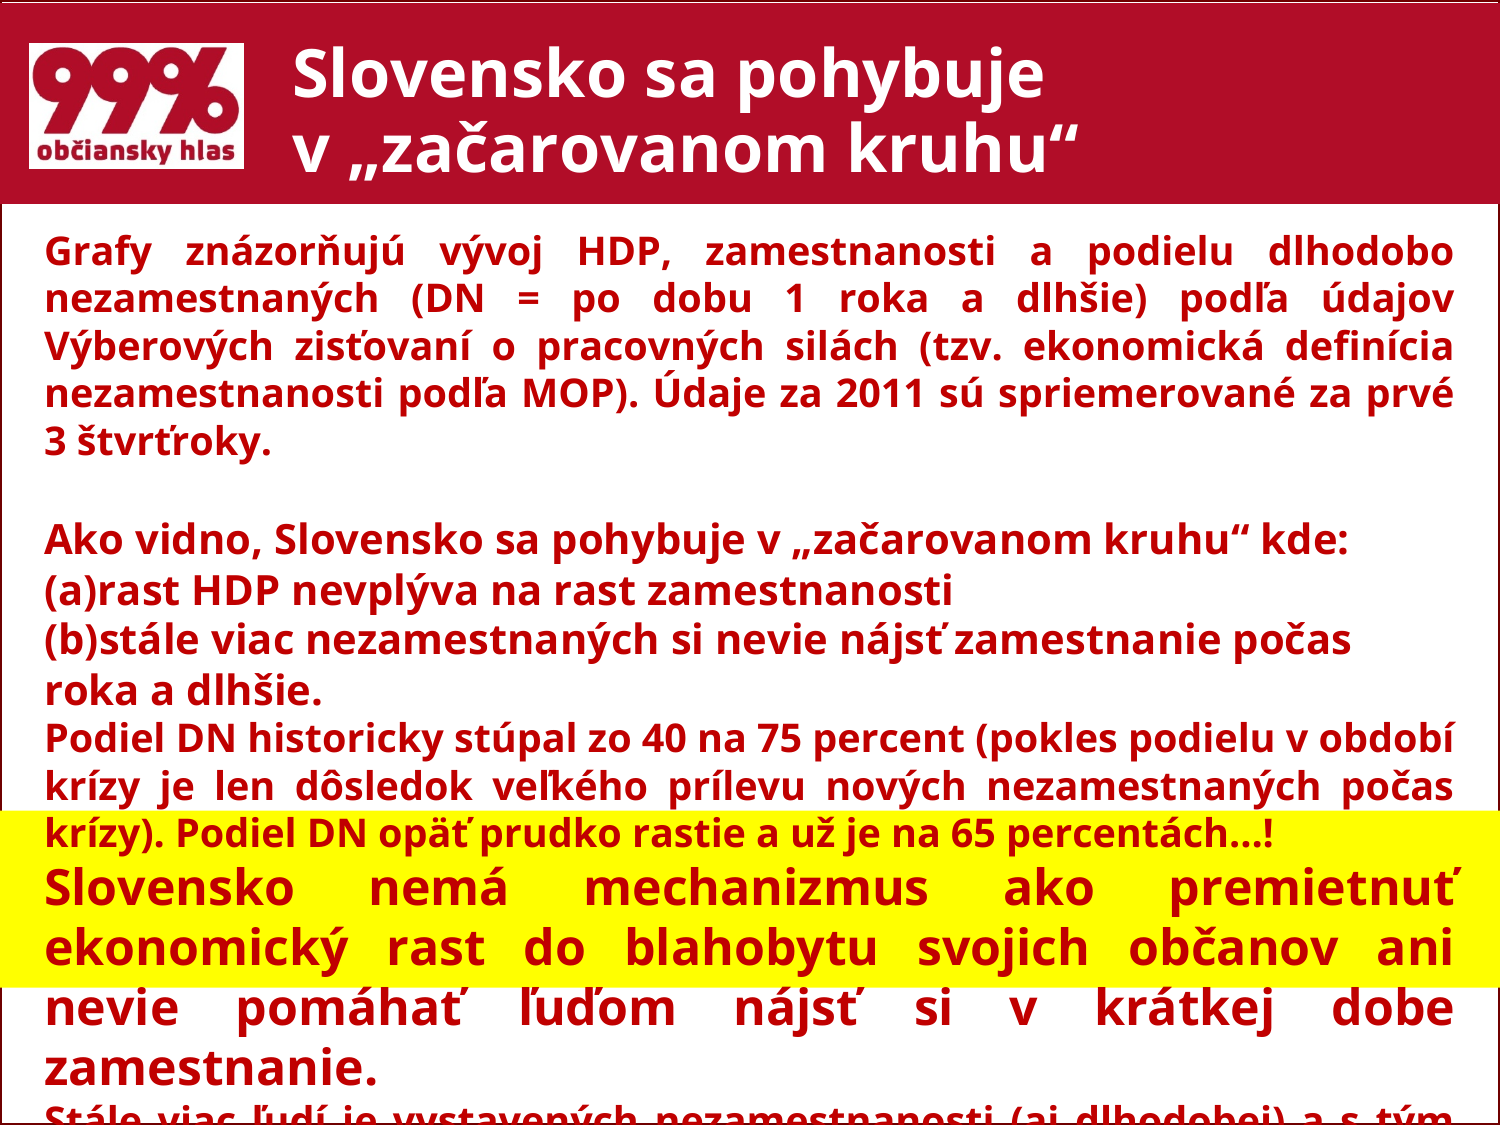

Slovensko sa pohybuje
v „začarovanom kruhu“
Grafy znázorňujú vývoj HDP, zamestnanosti a podielu dlhodobo nezamestnaných (DN = po dobu 1 roka a dlhšie) podľa údajov Výberových zisťovaní o pracovných silách (tzv. ekonomická definícia nezamestnanosti podľa MOP). Údaje za 2011 sú spriemerované za prvé 3 štvrťroky.
Ako vidno, Slovensko sa pohybuje v „začarovanom kruhu“ kde:
rast HDP nevplýva na rast zamestnanosti
stále viac nezamestnaných si nevie nájsť zamestnanie počas roka a dlhšie.
Podiel DN historicky stúpal zo 40 na 75 percent (pokles podielu v období krízy je len dôsledok veľkého prílevu nových nezamestnaných počas krízy). Podiel DN opäť prudko rastie a už je na 65 percentách…!
Slovensko nemá mechanizmus ako premietnuť ekonomický rast do blahobytu svojich občanov ani nevie pomáhať ľuďom nájsť si v krátkej dobe zamestnanie.
Stále viac ľudí je vystavených nezamestnanosti (aj dlhodobej) a s tým spojenými problémami materiálnymi, spoločenskými, psychickými…